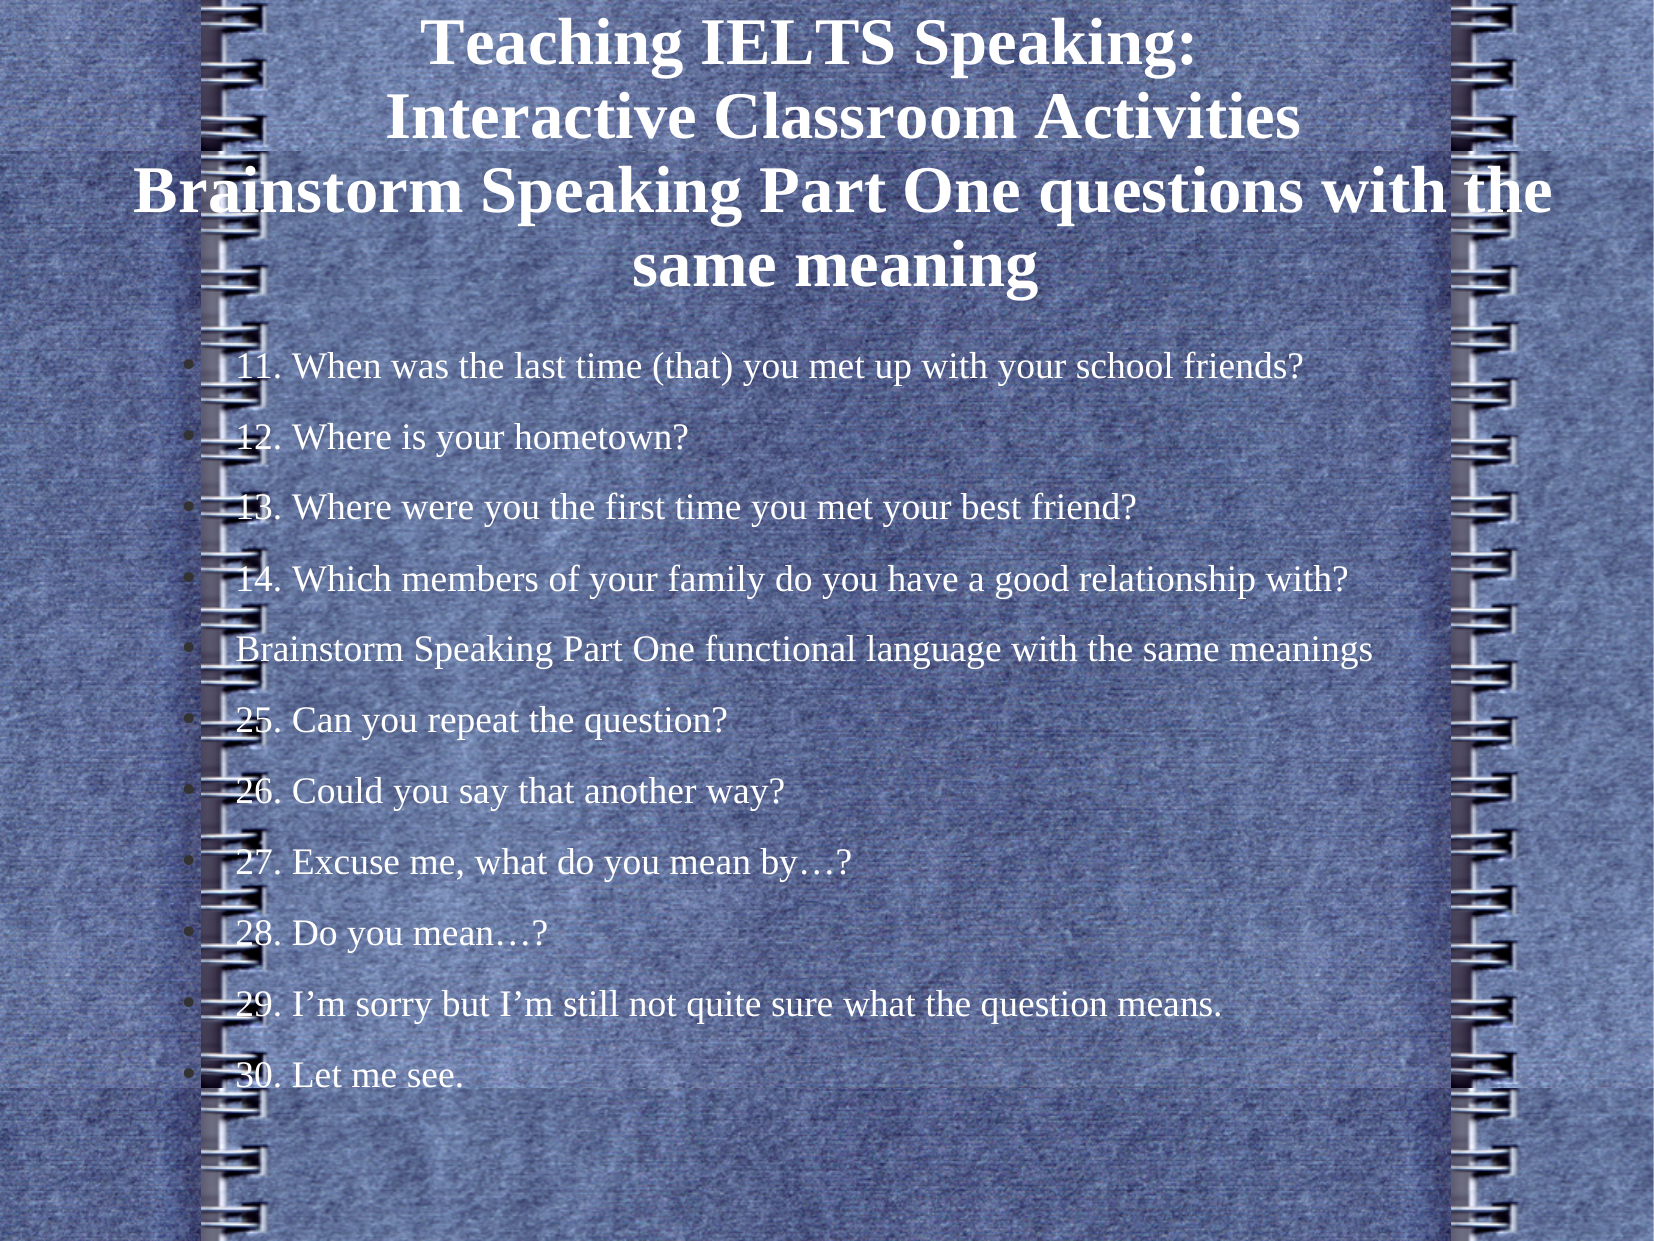

# Teaching IELTS Speaking: Interactive Classroom Activities Brainstorm Speaking Part One questions with the same meaning
11. When was the last time (that) you met up with your school friends?
12. Where is your hometown?
13. Where were you the first time you met your best friend?
14. Which members of your family do you have a good relationship with?
Brainstorm Speaking Part One functional language with the same meanings
25. Can you repeat the question?
26. Could you say that another way?
27. Excuse me, what do you mean by…?
28. Do you mean…?
29. I’m sorry but I’m still not quite sure what the question means.
30. Let me see.